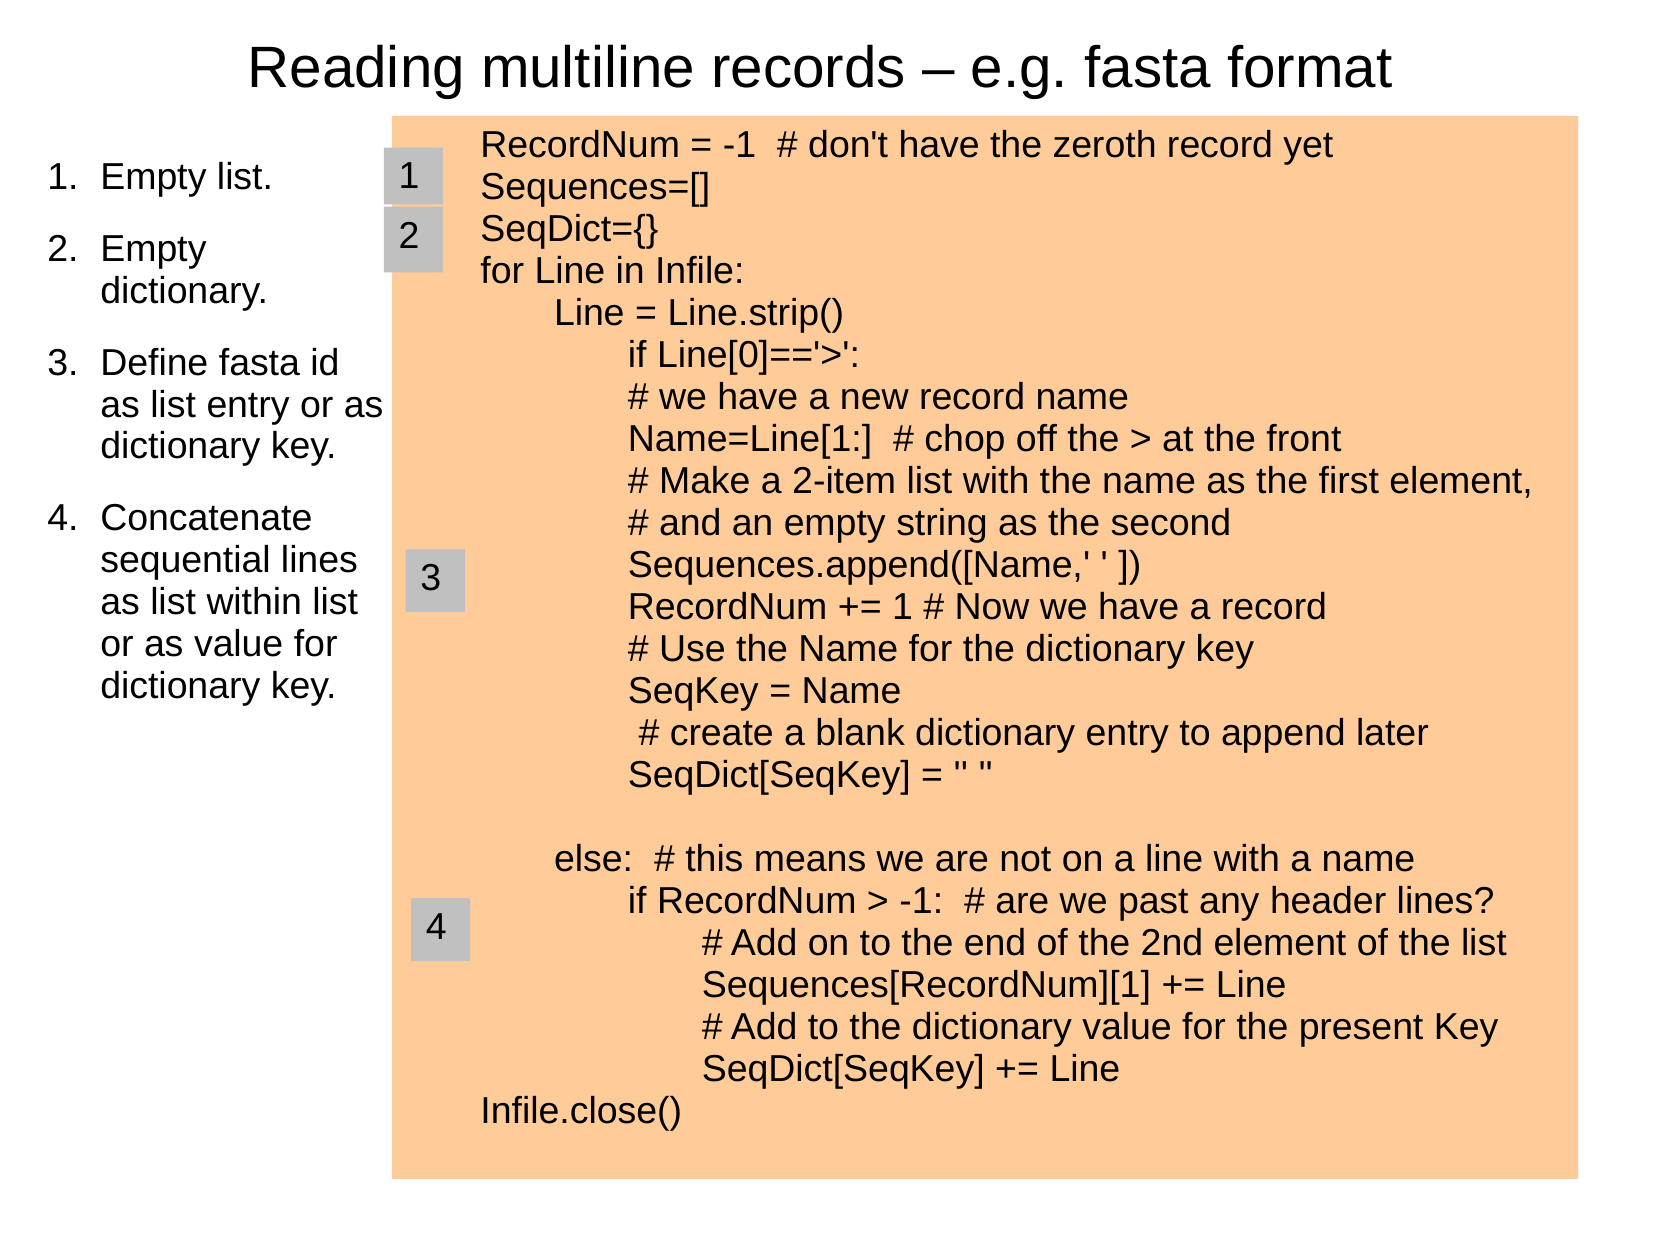

# Reading multiline records – e.g. fasta format
	RecordNum = -1 # don't have the zeroth record yet
	Sequences=[]
	SeqDict={}
	for Line in Infile:
		Line = Line.strip()
			if Line[0]=='>':
			# we have a new record name
			Name=Line[1:] # chop off the > at the front
			# Make a 2-item list with the name as the first element,
			# and an empty string as the second
			Sequences.append([Name,' ' ])
			RecordNum += 1 # Now we have a record
			# Use the Name for the dictionary key
			SeqKey = Name
			 # create a blank dictionary entry to append later
			SeqDict[SeqKey] = '' ''
		else: # this means we are not on a line with a name
			if RecordNum > -1: # are we past any header lines?
				# Add on to the end of the 2nd element of the list
				Sequences[RecordNum][1] += Line
				# Add to the dictionary value for the present Key
				SeqDict[SeqKey] += Line
	Infile.close()
1
Empty list.
Empty dictionary.
Define fasta id as list entry or as dictionary key.
Concatenate sequential lines as list within list or as value for dictionary key.
2
3
4